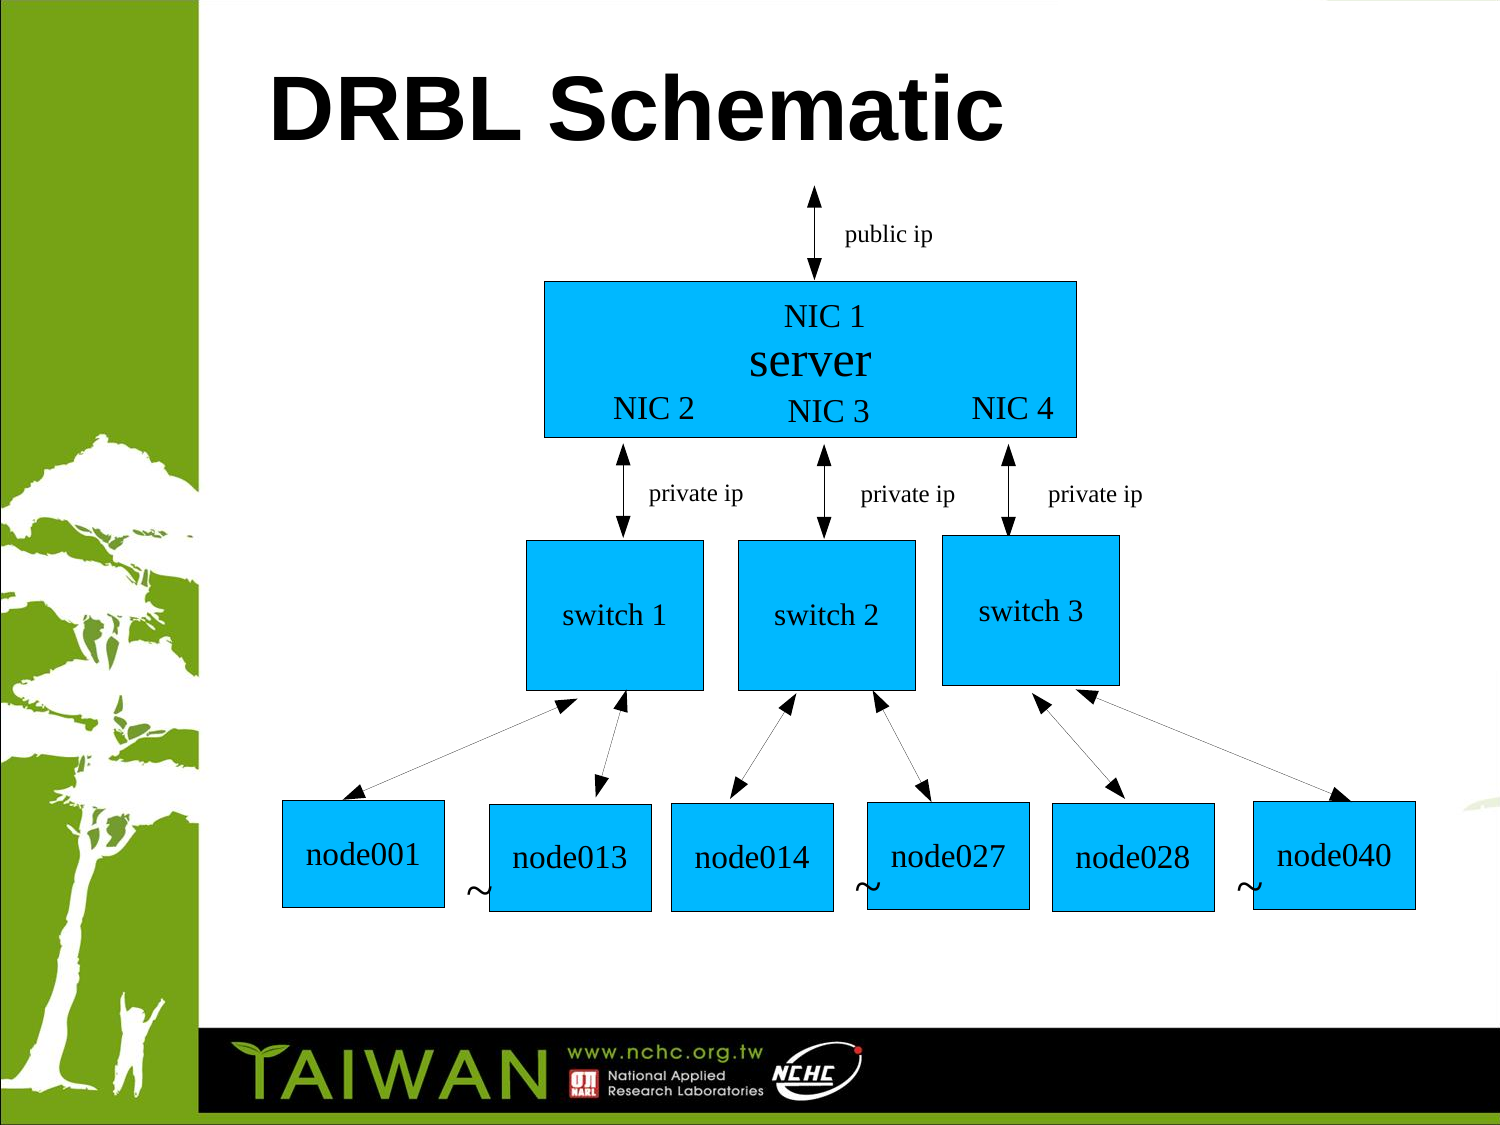

# DRBL Schematic
public ip
server
NIC 1
NIC 4
NIC 2
NIC 3
private ip
private ip
private ip
switch 3
switch 1
switch 2
node001
node040
node027
node028
node014
node013
~
~
~